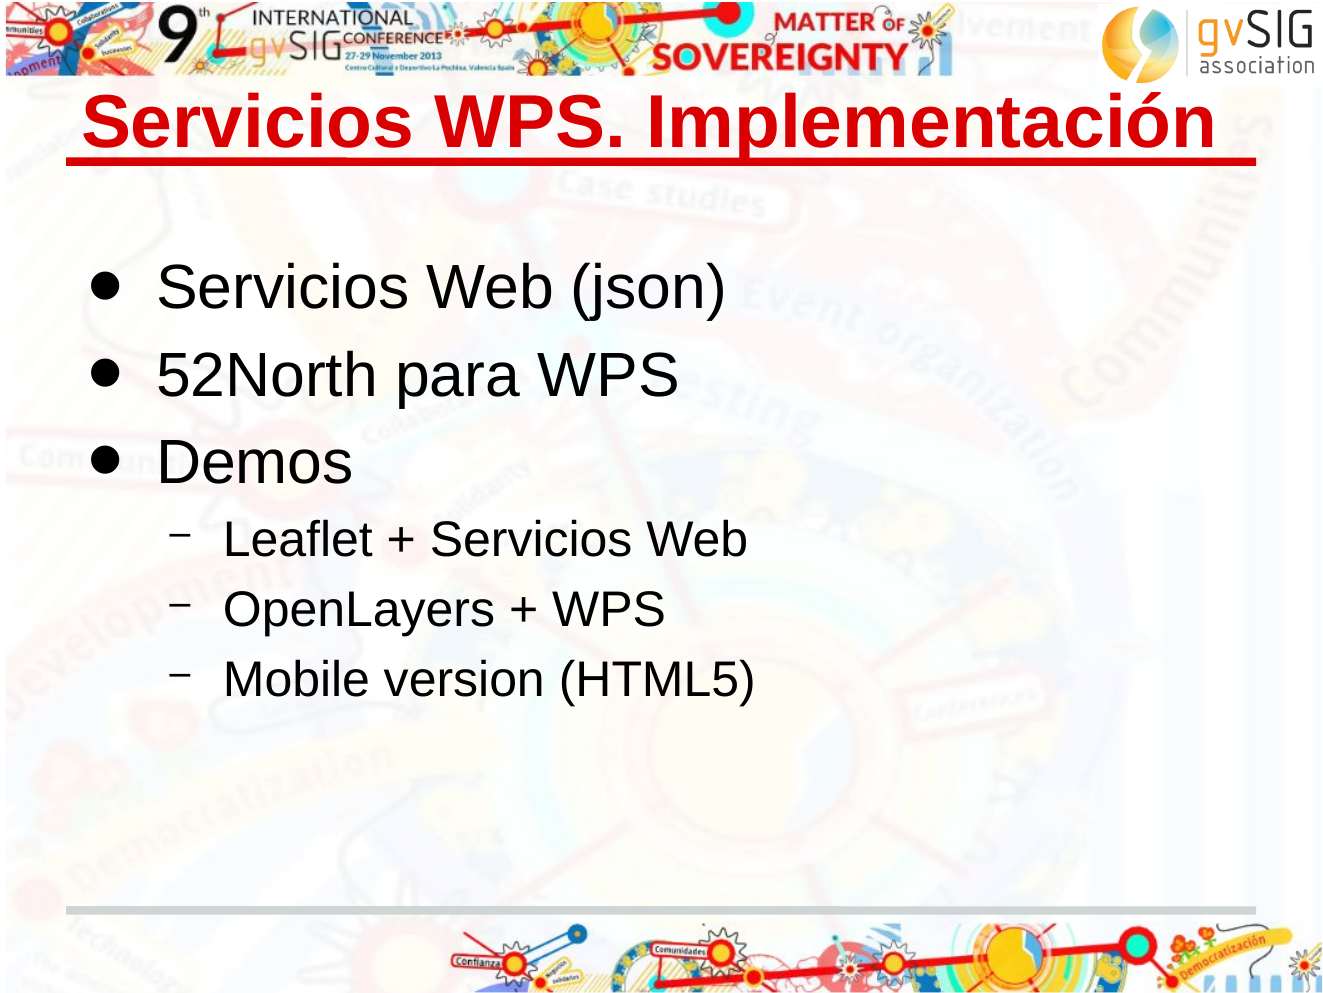

# Servicios WPS. Implementación
Servicios Web (json)
52North para WPS
Demos
Leaflet + Servicios Web
OpenLayers + WPS
Mobile version (HTML5)